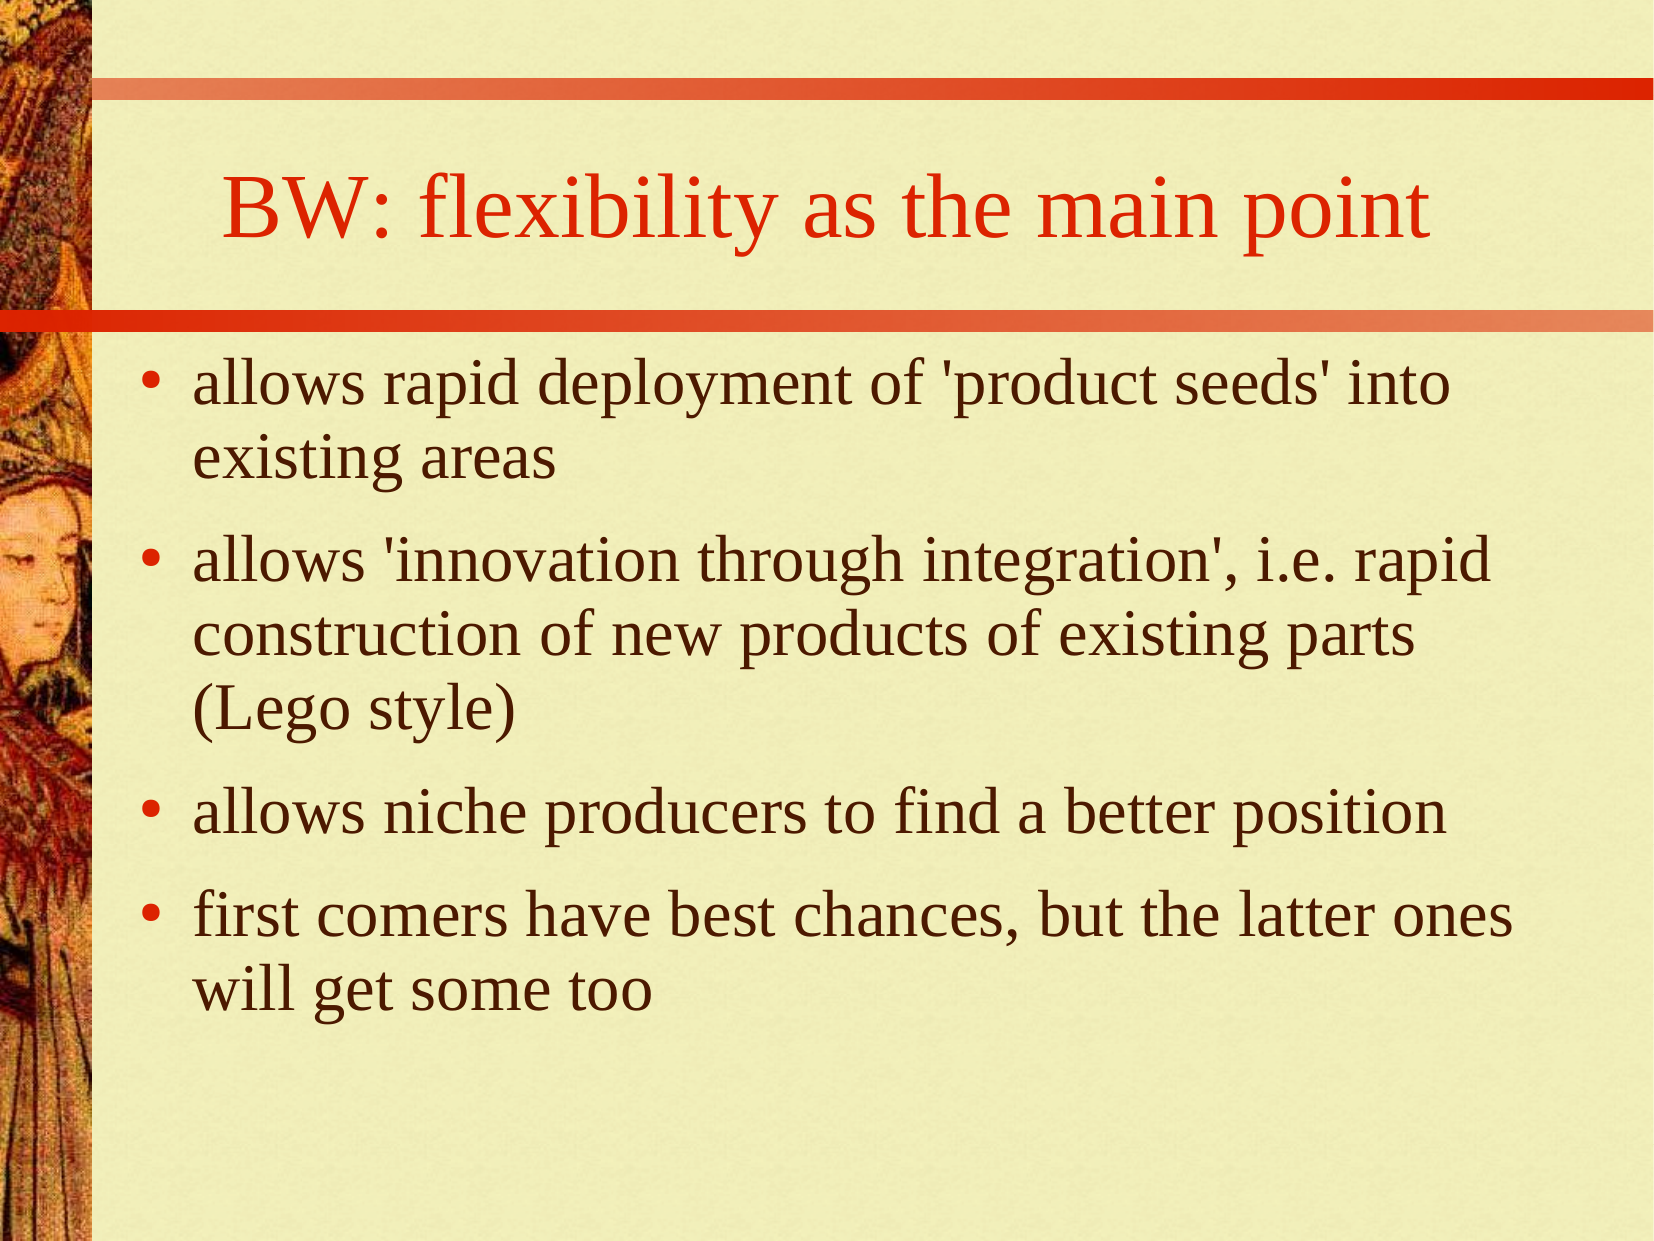

# BW: flexibility as the main point
allows rapid deployment of 'product seeds' into existing areas
allows 'innovation through integration', i.e. rapid construction of new products of existing parts (Lego style)
allows niche producers to find a better position
first comers have best chances, but the latter ones will get some too